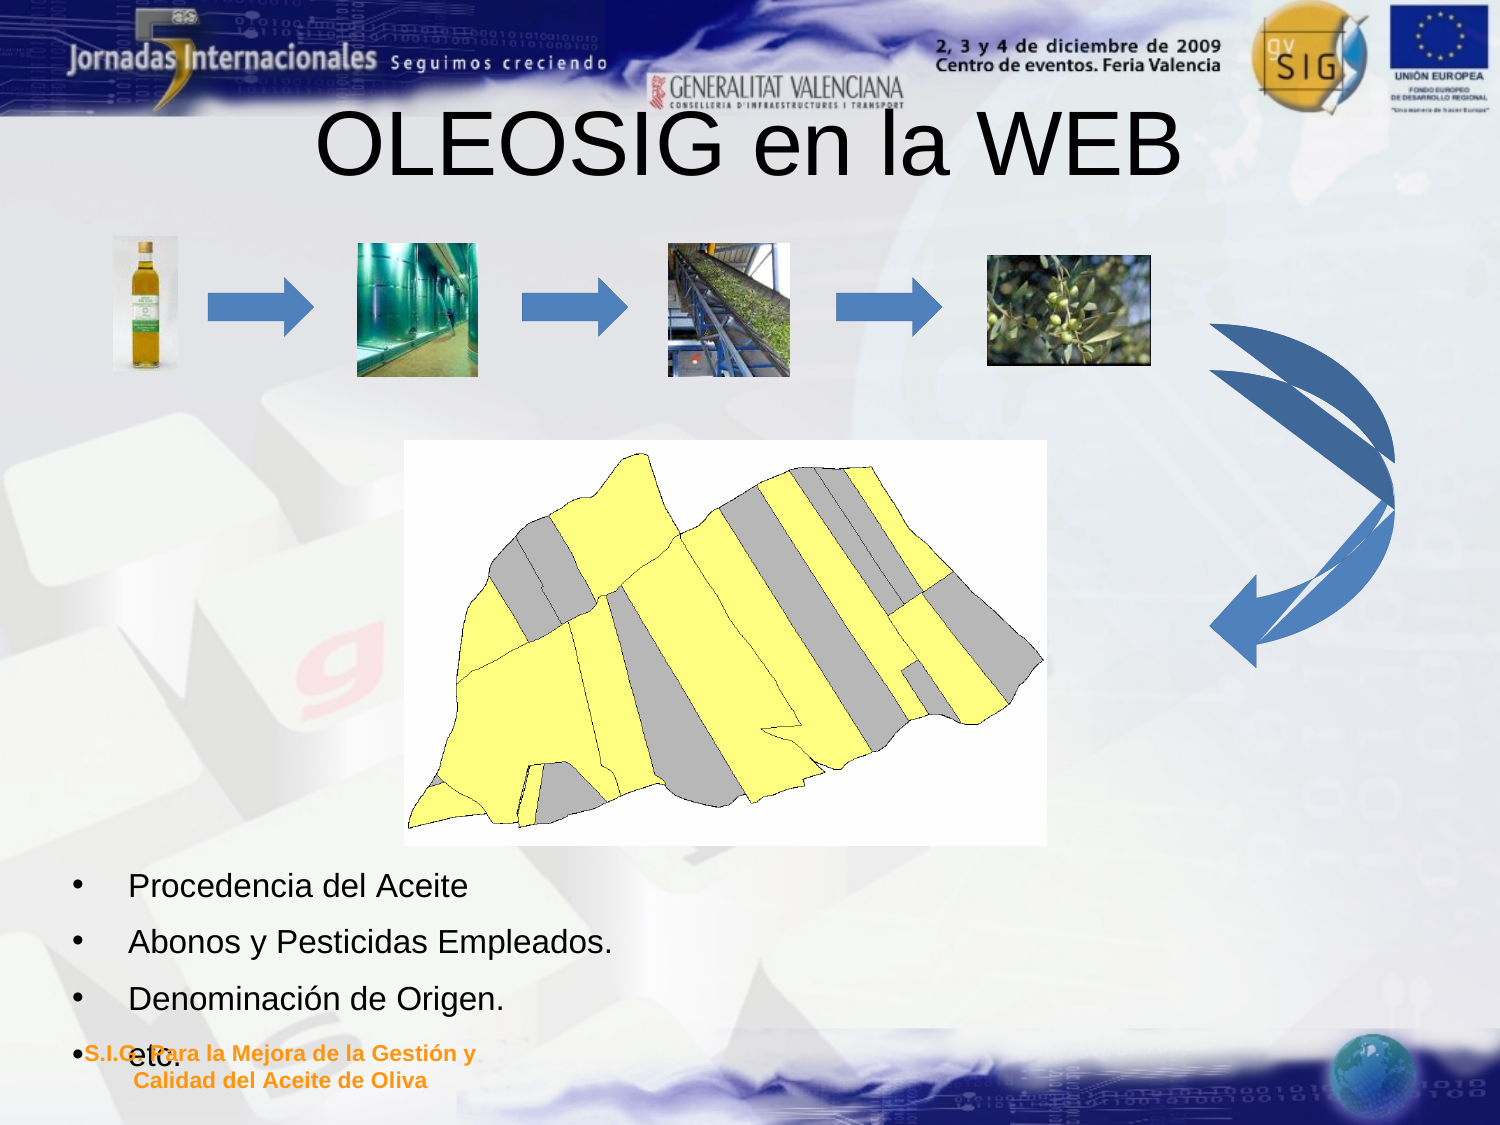

# OLEOSIG en la WEB
Procedencia del Aceite
Abonos y Pesticidas Empleados.
Denominación de Origen.
etc.
S.I.G. Para la Mejora de la Gestión y Calidad del Aceite de Oliva